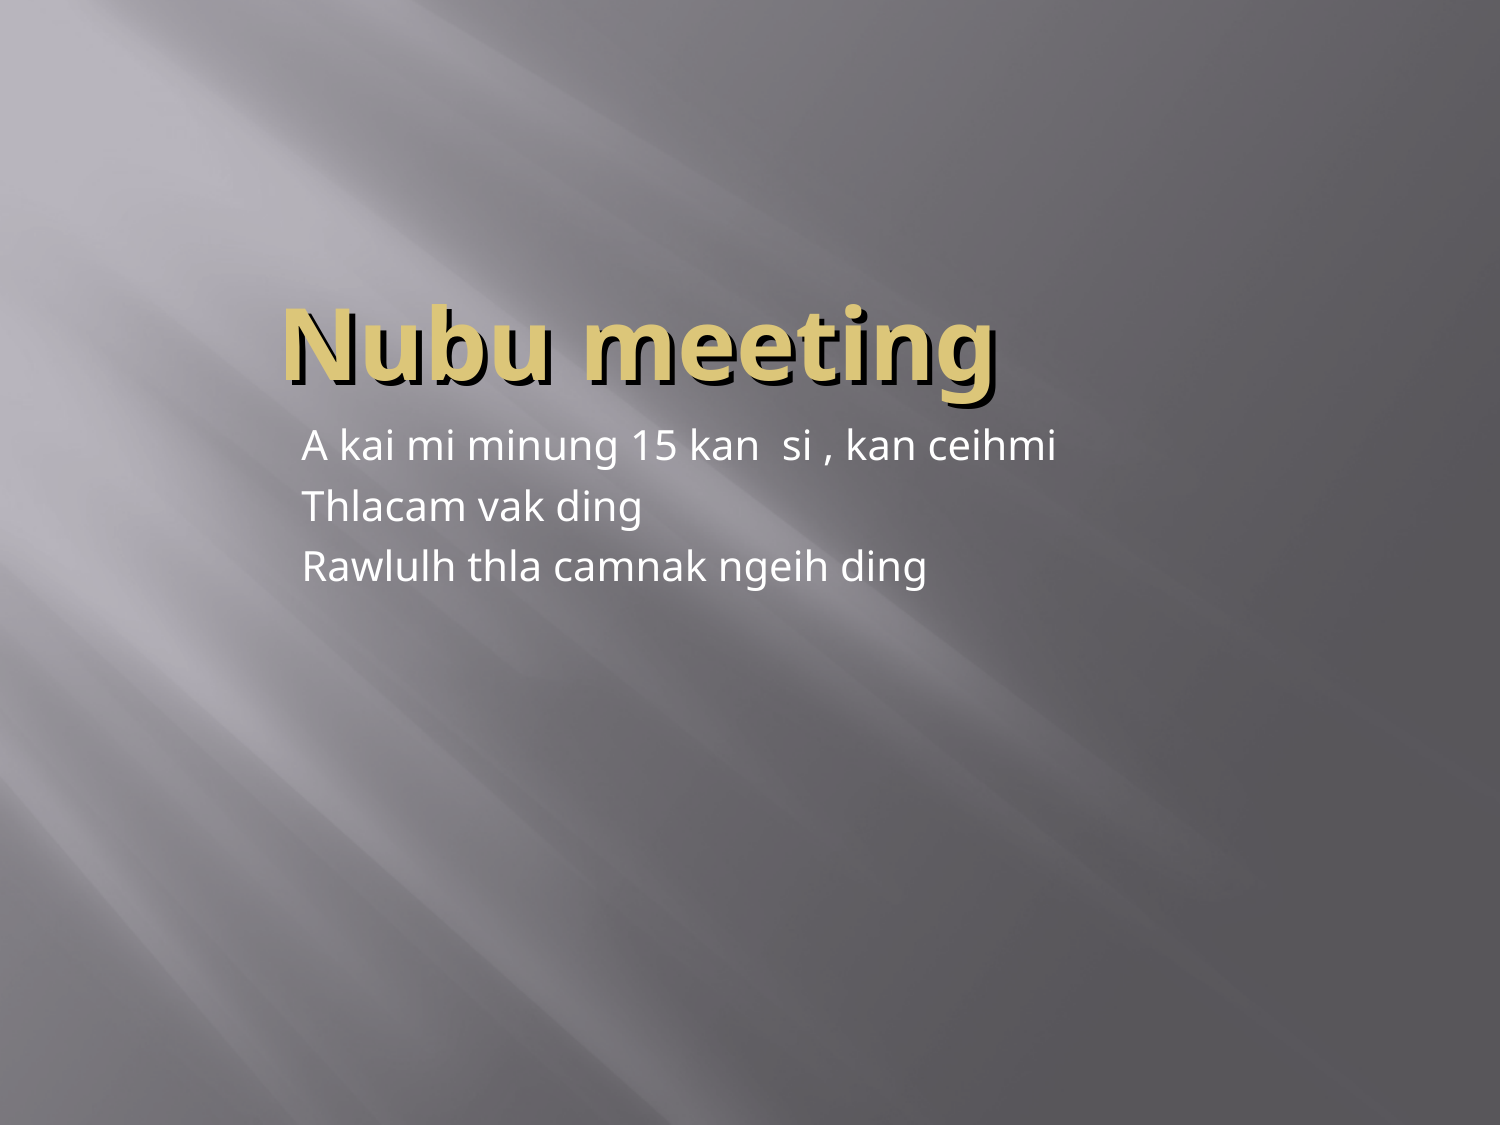

# Nubu meeting
A kai mi minung 15 kan si , kan ceihmi
Thlacam vak ding
Rawlulh thla camnak ngeih ding